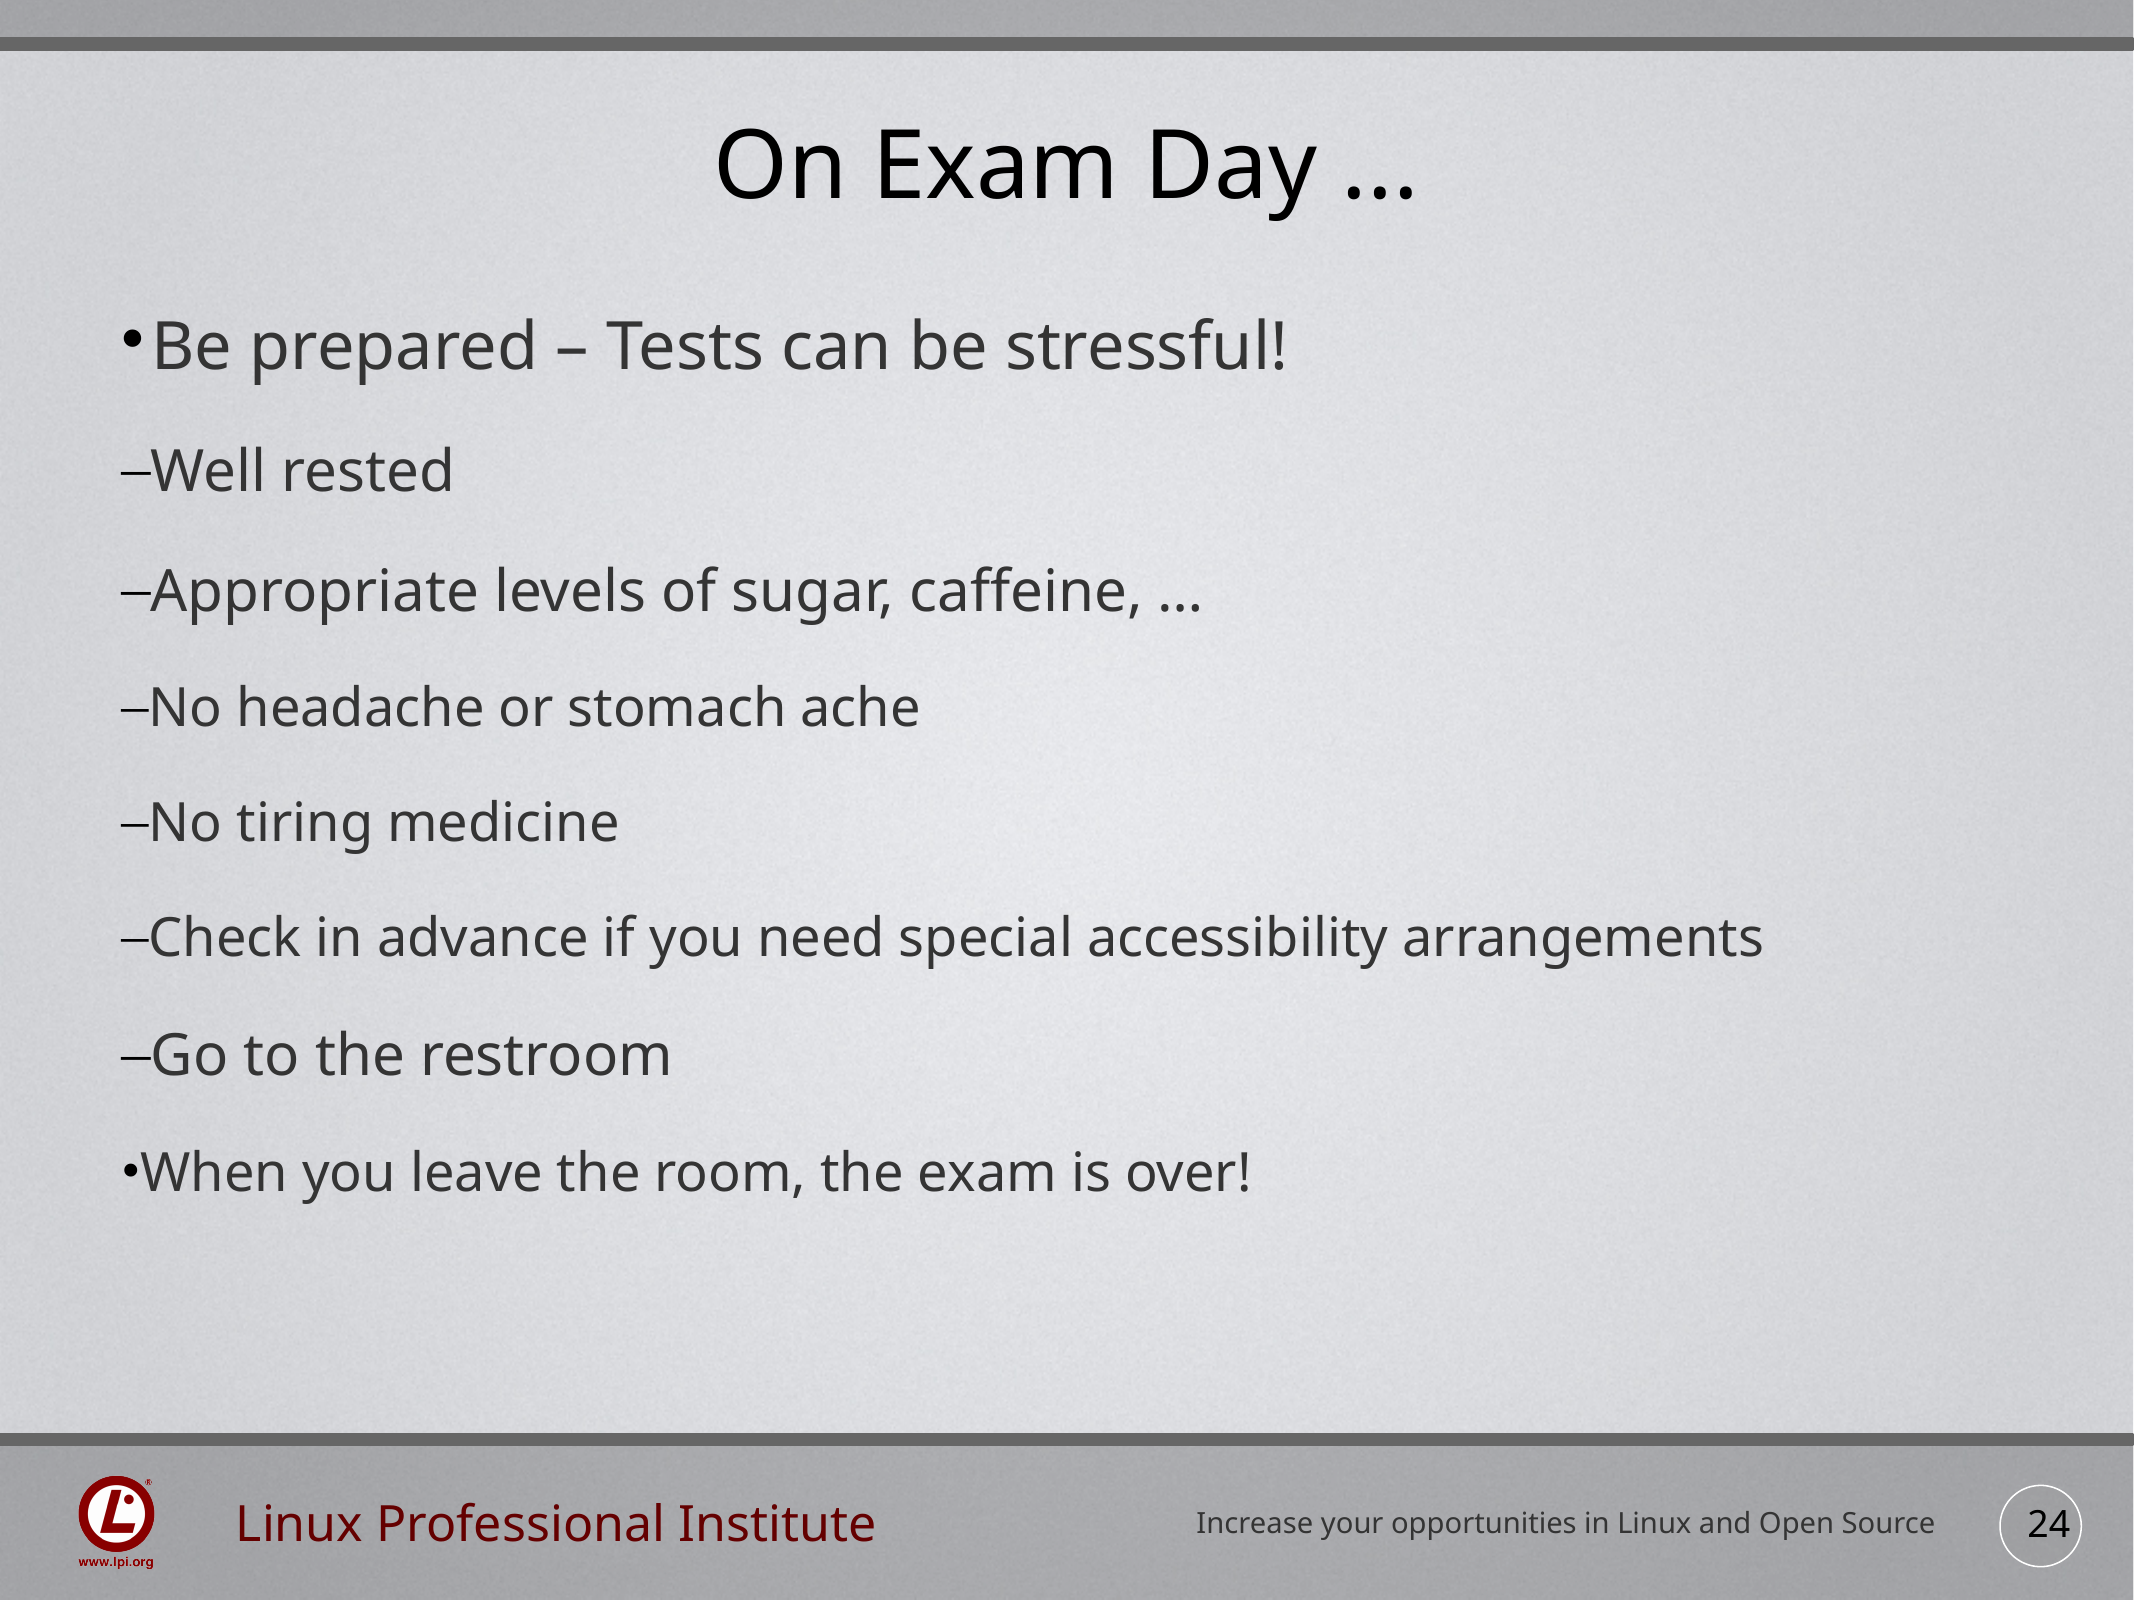

# On Exam Day ...
Be prepared – Tests can be stressful!
Well rested
Appropriate levels of sugar, caffeine, …
No headache or stomach ache
No tiring medicine
Check in advance if you need special accessibility arrangements
Go to the restroom
When you leave the room, the exam is over!